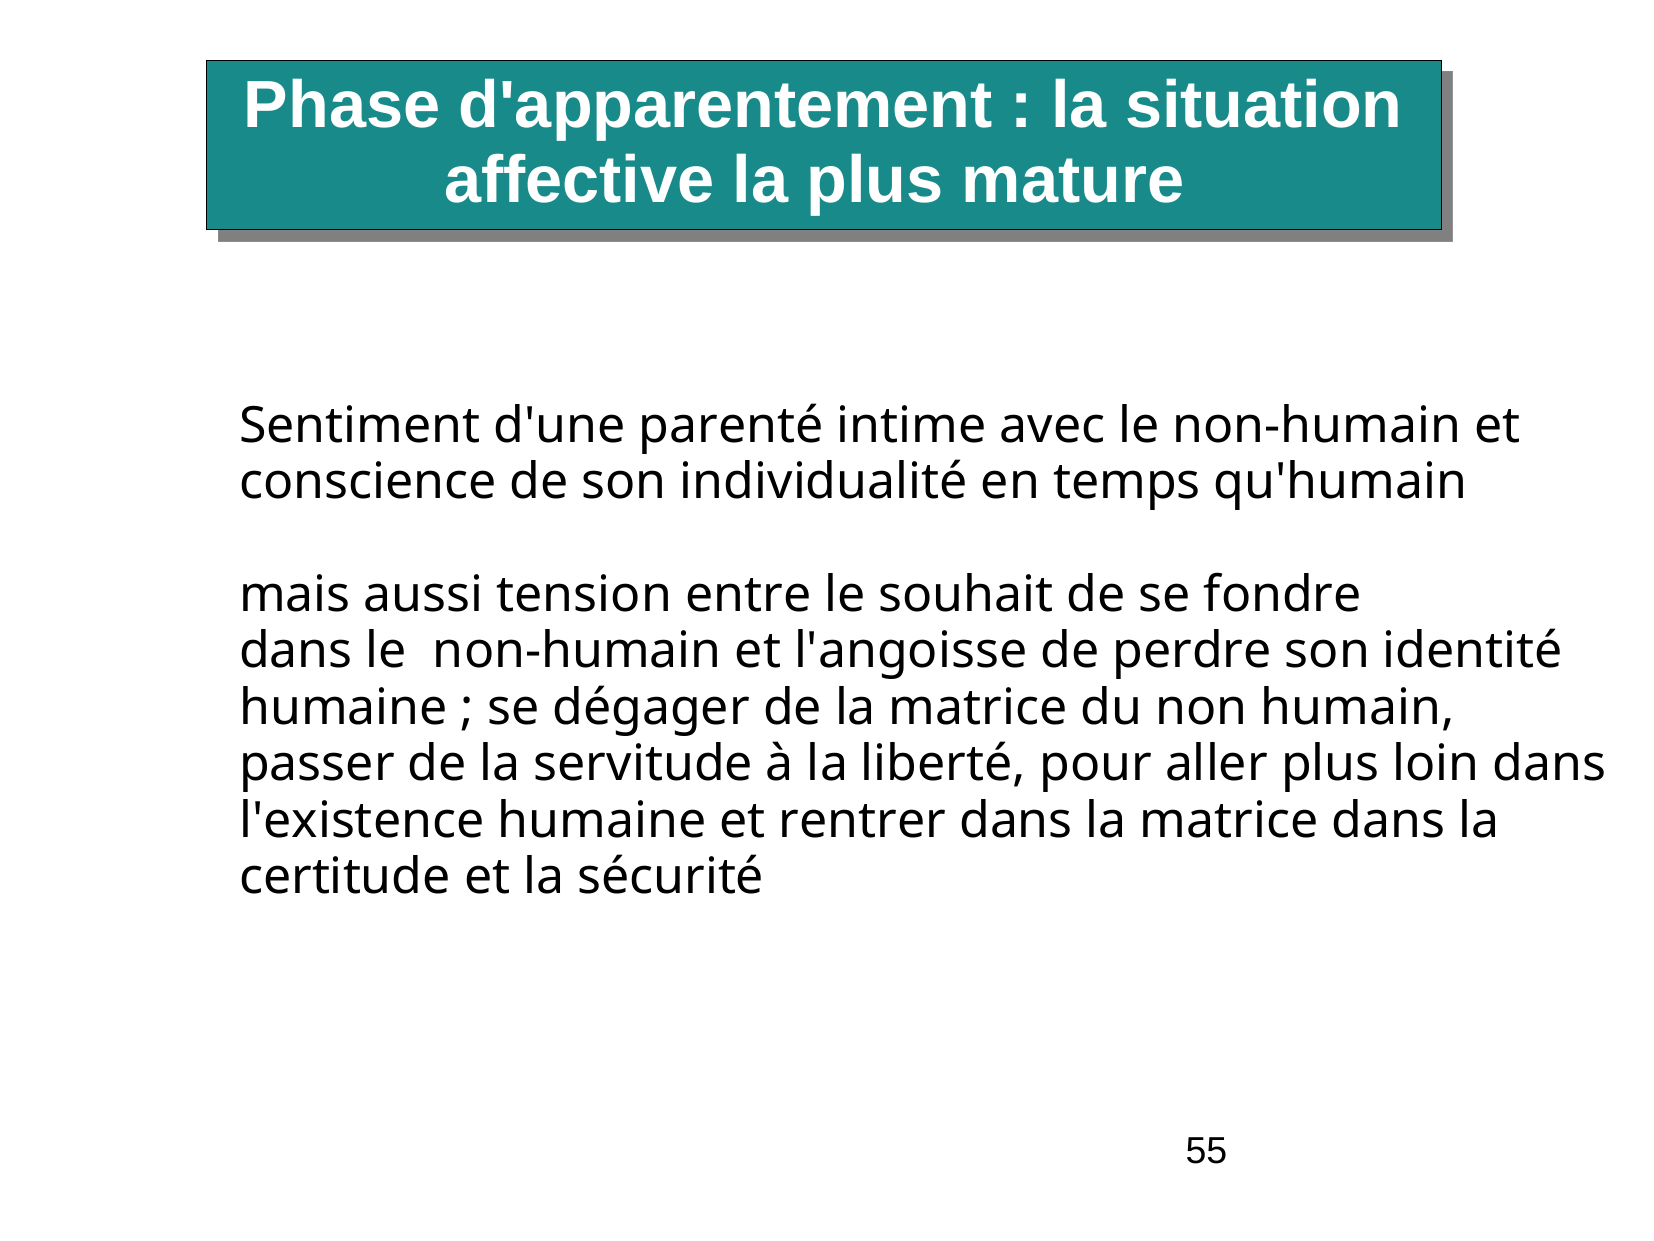

d
#
Phase d'apparentement : la situation
affective la plus mature
Sentiment d'une parenté intime avec le non-humain et
conscience de son individualité en temps qu'humain
mais aussi tension entre le souhait de se fondre
dans le non-humain et l'angoisse de perdre son identité
humaine ; se dégager de la matrice du non humain,
passer de la servitude à la liberté, pour aller plus loin dans
l'existence humaine et rentrer dans la matrice dans la
certitude et la sécurité
55